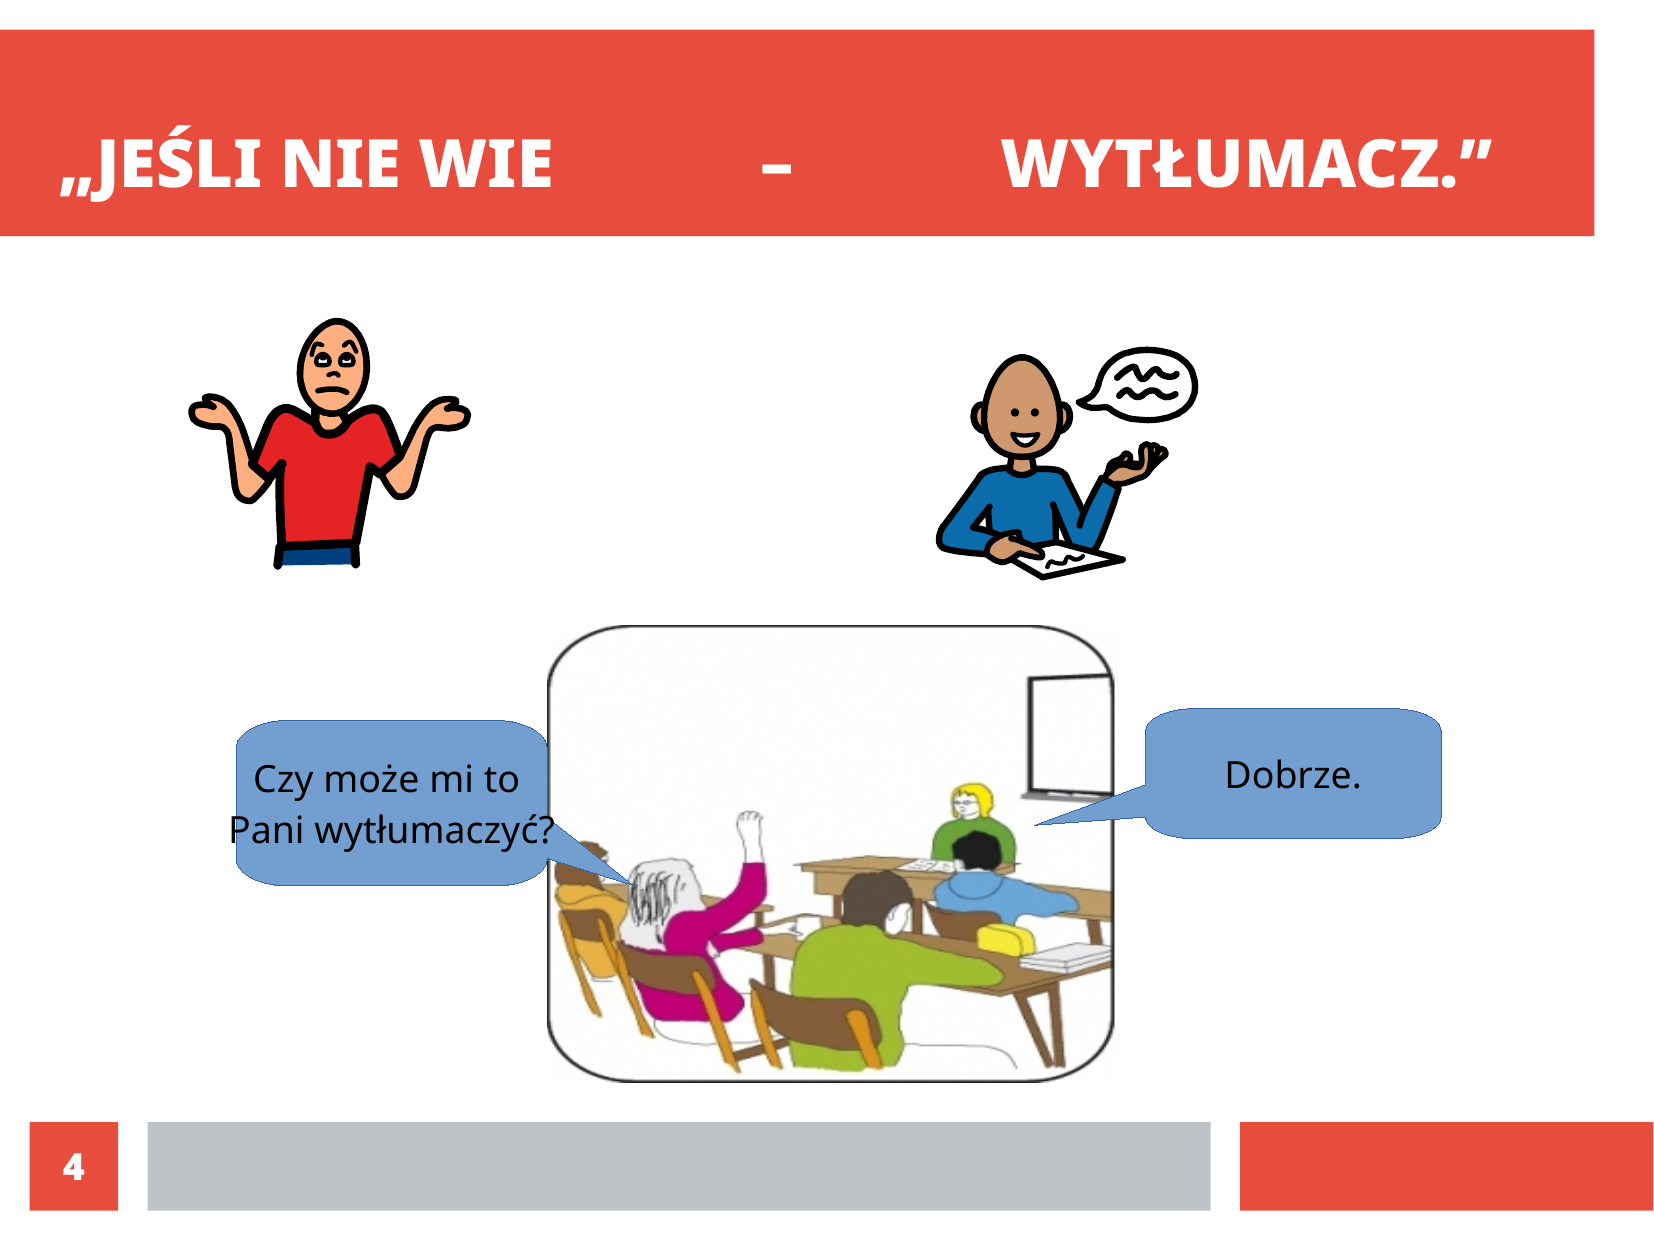

# „JEŚLI NIE WIE – WYTŁUMACZ.”
Dobrze.
Czy może mi to
Pani wytłumaczyć?
4